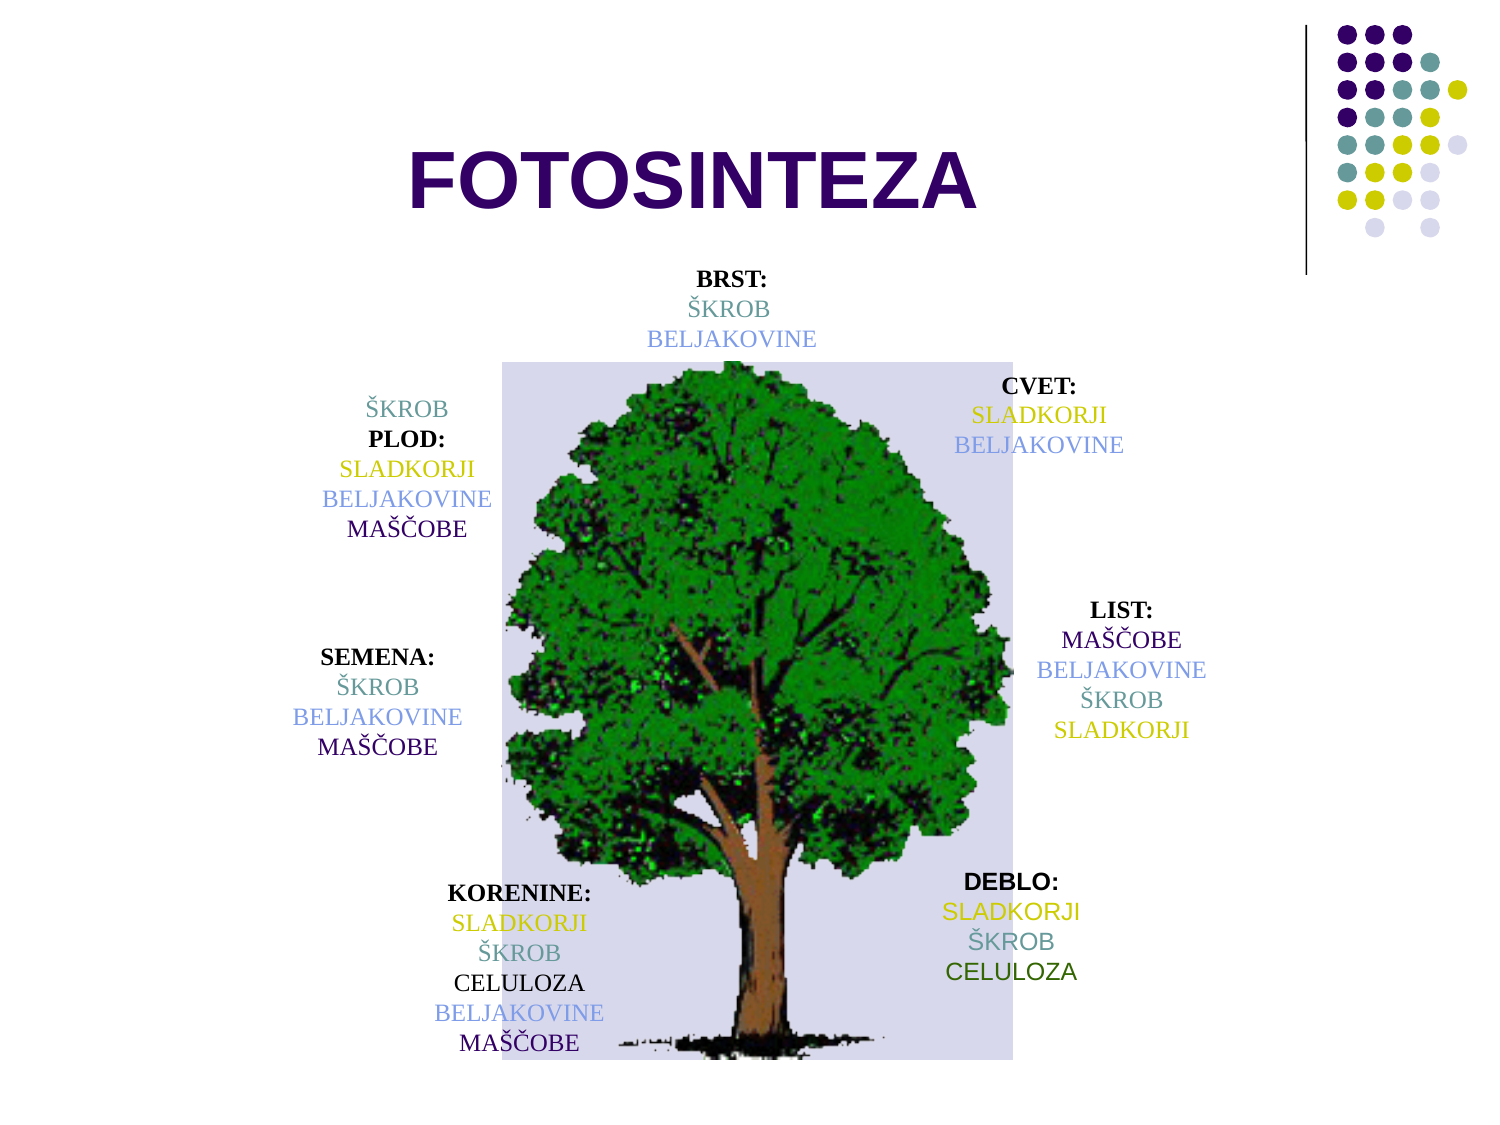

# FOTOSINTEZA
BRST:
ŠKROB
BELJAKOVINE
CVET:
SLADKORJI
BELJAKOVINE
ŠKROB
PLOD:
SLADKORJI
BELJAKOVINE
MAŠČOBE
LIST:
MAŠČOBE
BELJAKOVINE
ŠKROB
SLADKORJI
SEMENA:
ŠKROB
BELJAKOVINE
MAŠČOBE
DEBLO:
SLADKORJI
ŠKROB
CELULOZA
KORENINE:
SLADKORJI
ŠKROB
CELULOZA
BELJAKOVINE
MAŠČOBE